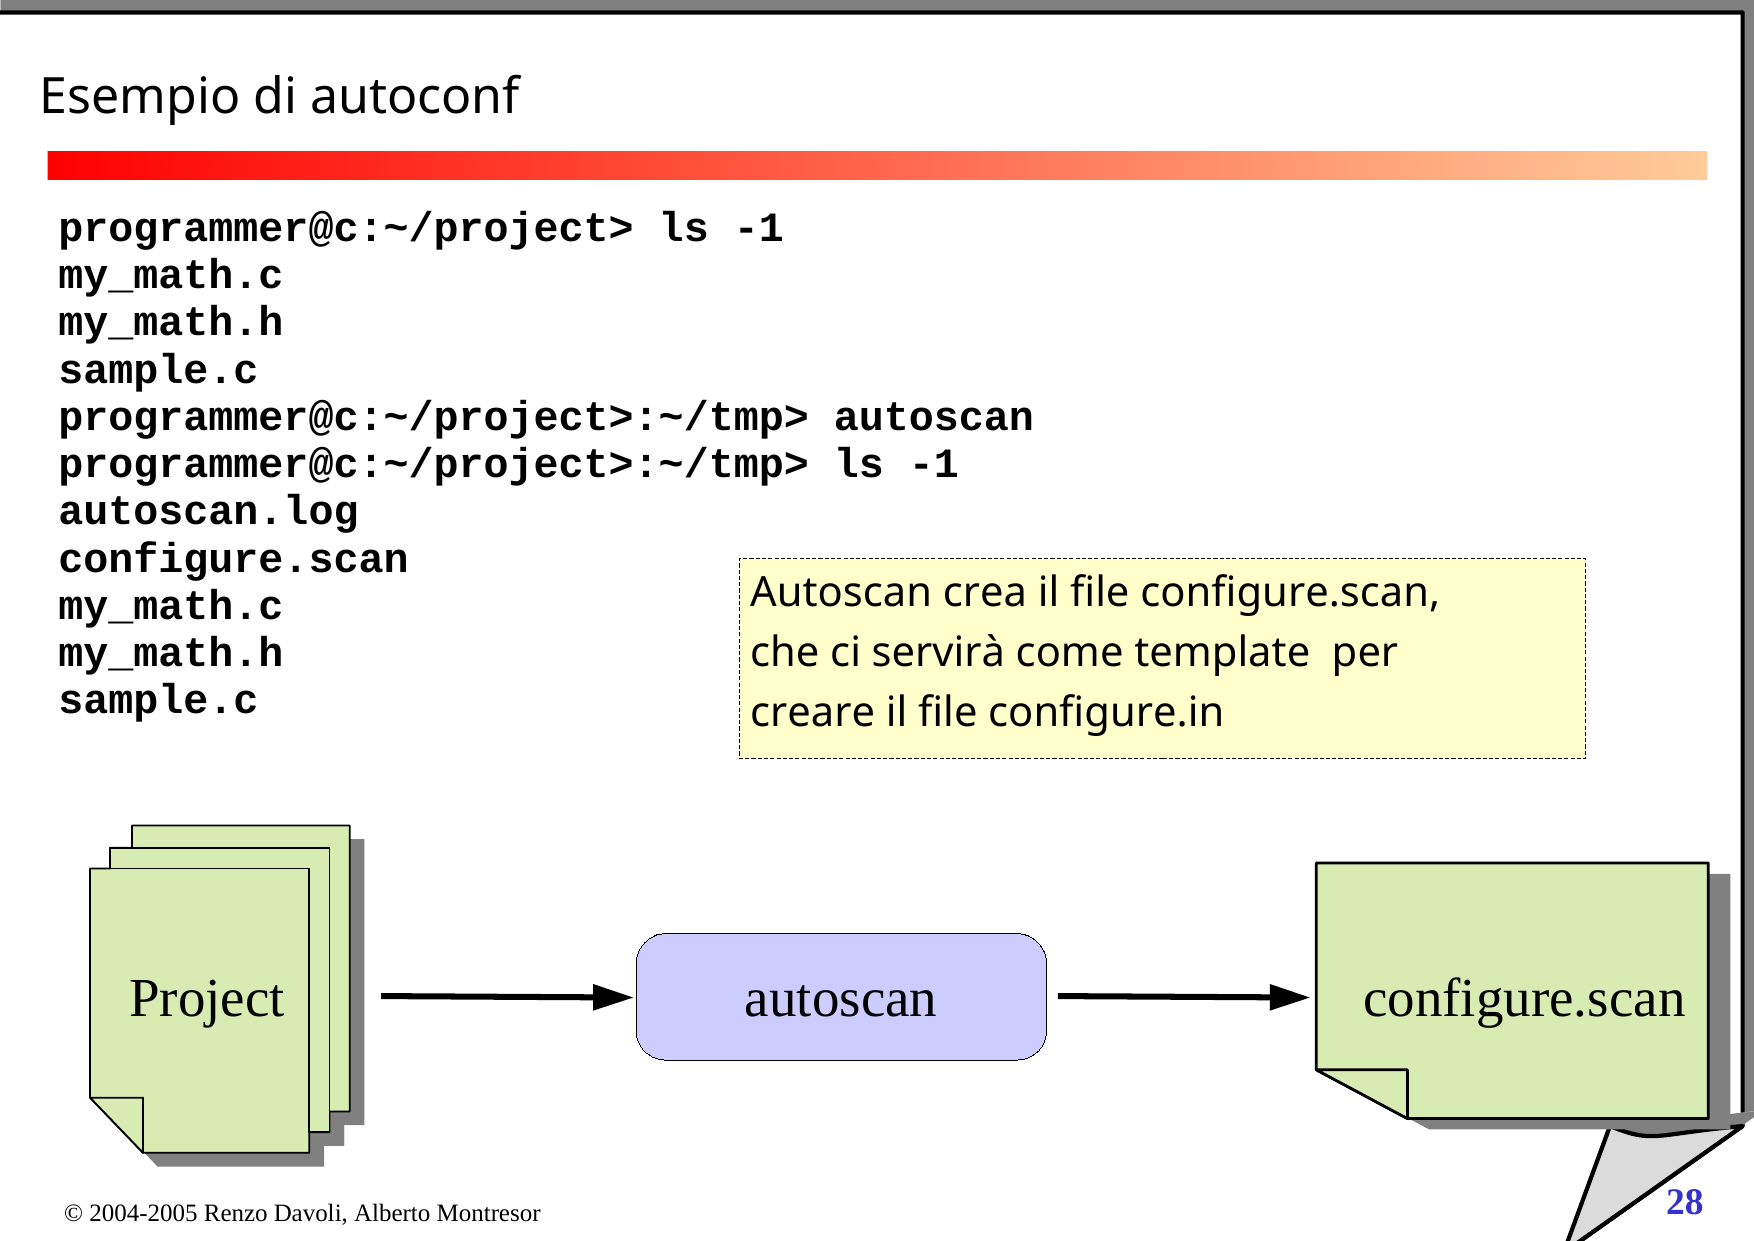

# Esempio di autoconf
programmer@c:~/project> ls -1
my_math.c
my_math.h
sample.c
programmer@c:~/project>:~/tmp> autoscan
programmer@c:~/project>:~/tmp> ls -1
autoscan.log
configure.scan
my_math.c
my_math.h
sample.c
 Autoscan crea il file configure.scan,
 che ci servirà come template per
 creare il file configure.in
Project
configure.scan
autoscan